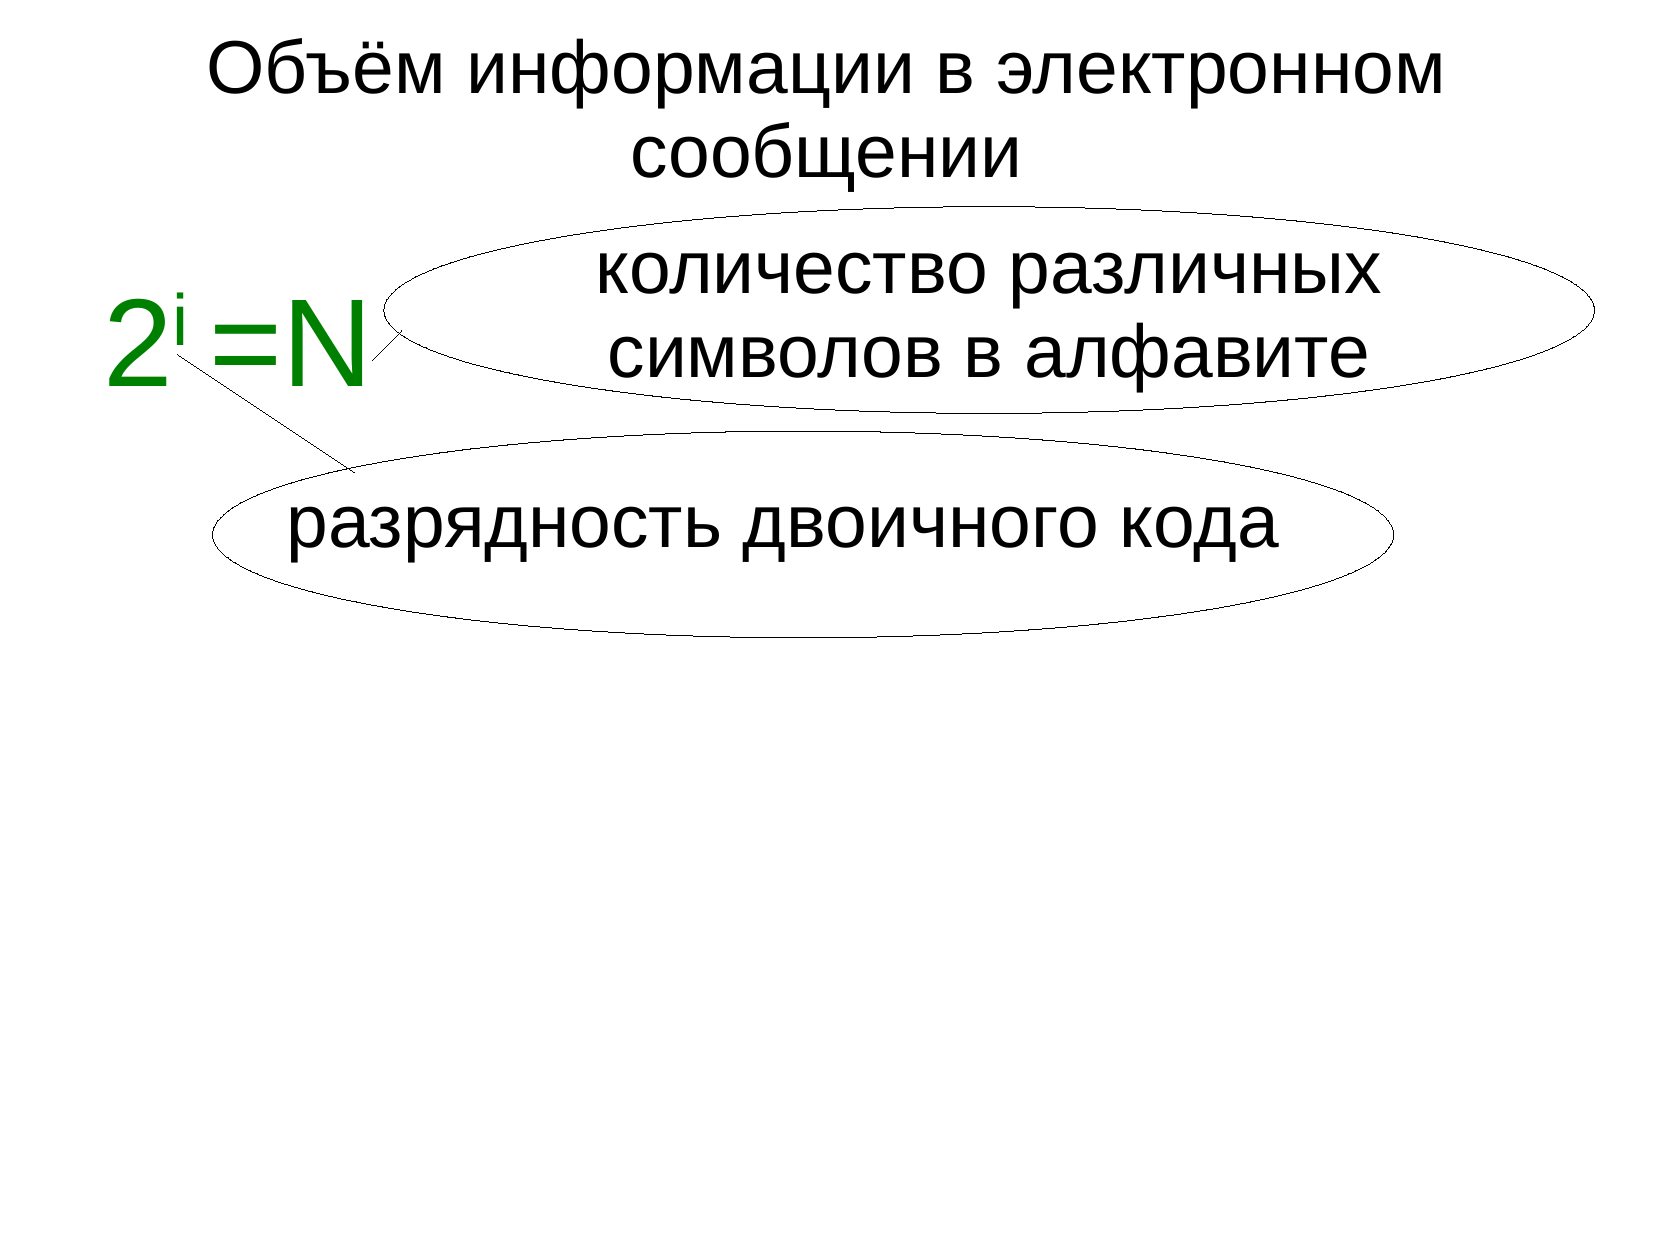

Объём информации в электронном сообщении
количество различных
символов в алфавите
2i =N
разрядность двоичного кода